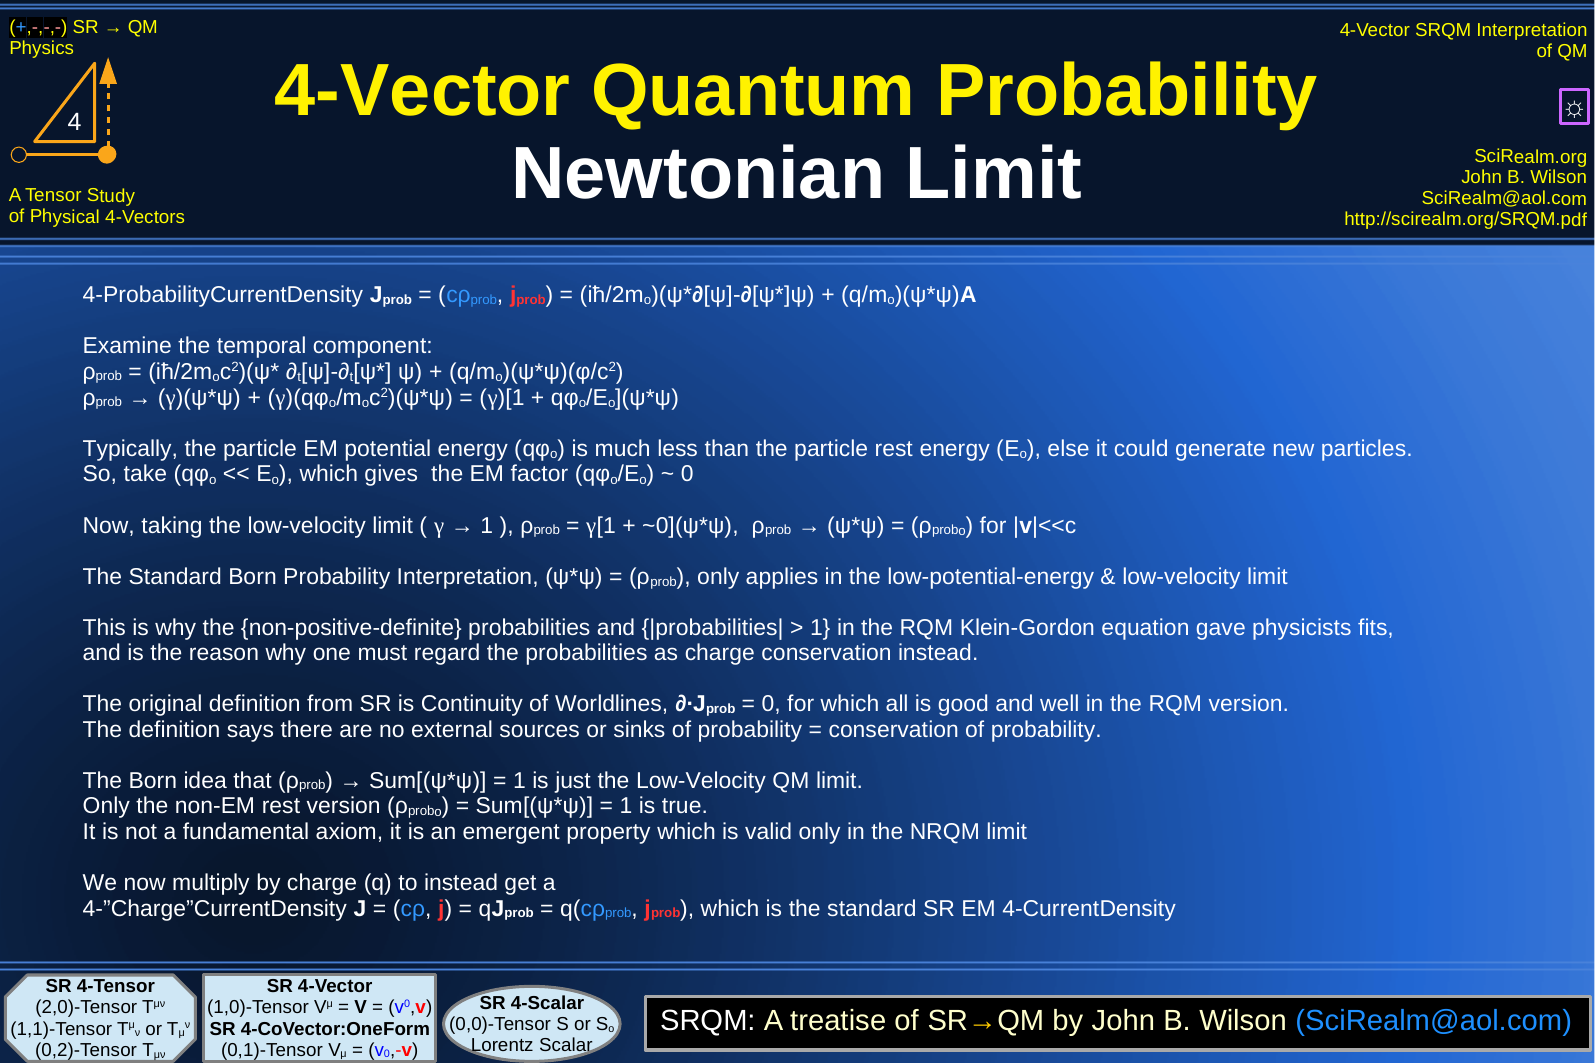

(+,-,-,-) SR → QM
Physics
A Tensor Study
of Physical 4-Vectors
4-Vector SRQM Interpretation
of QM
SciRealm.org
John B. Wilson
SciRealm@aol.com
http://scirealm.org/SRQM.pdf
# 4-Vector Quantum Probability Newtonian Limit
4
☼
4-ProbabilityCurrentDensity Jprob = (cρprob, jprob) = (iћ/2mo)(ψ*∂[ψ]-∂[ψ*]ψ) + (q/mo)(ψ*ψ)A
Examine the temporal component:
ρprob = (iћ/2moc2)(ψ* ∂t[ψ]-∂t[ψ*] ψ) + (q/mo)(ψ*ψ)(φ/c2)
ρprob → (γ)(ψ*ψ) + (γ)(qφo/moc2)(ψ*ψ) = (γ)[1 + qφo/Eo](ψ*ψ)
Typically, the particle EM potential energy (qφo) is much less than the particle rest energy (Eo), else it could generate new particles.
So, take (qφo << Eo), which gives the EM factor (qφo/Eo) ~ 0
Now, taking the low-velocity limit ( γ → 1 ), ρprob = γ[1 + ~0](ψ*ψ), ρprob → (ψ*ψ) = (ρprobo) for |v|<<c
The Standard Born Probability Interpretation, (ψ*ψ) = (ρprob), only applies in the low-potential-energy & low-velocity limit
This is why the {non-positive-definite} probabilities and {|probabilities| > 1} in the RQM Klein-Gordon equation gave physicists fits,
and is the reason why one must regard the probabilities as charge conservation instead.
The original definition from SR is Continuity of Worldlines, ∂∙Jprob = 0, for which all is good and well in the RQM version.
The definition says there are no external sources or sinks of probability = conservation of probability.
The Born idea that (ρprob) → Sum[(ψ*ψ)] = 1 is just the Low-Velocity QM limit.
Only the non-EM rest version (ρprobo) = Sum[(ψ*ψ)] = 1 is true.
It is not a fundamental axiom, it is an emergent property which is valid only in the NRQM limit
We now multiply by charge (q) to instead get a
4-”Charge”CurrentDensity J = (cρ, j) = qJprob = q(cρprob, jprob), which is the standard SR EM 4-CurrentDensity
SR 4-Tensor
(2,0)-Tensor Tμν
(1,1)-Tensor Tμν or Tμν
(0,2)-Tensor Tμν
SR 4-Vector
(1,0)-Tensor Vμ = V = (v0,v)
SR 4-CoVector:OneForm
(0,1)-Tensor Vμ = (v0,-v)
SR 4-Scalar
(0,0)-Tensor S or So
Lorentz Scalar
SRQM: A treatise of SR→QM by John B. Wilson (SciRealm@aol.com)